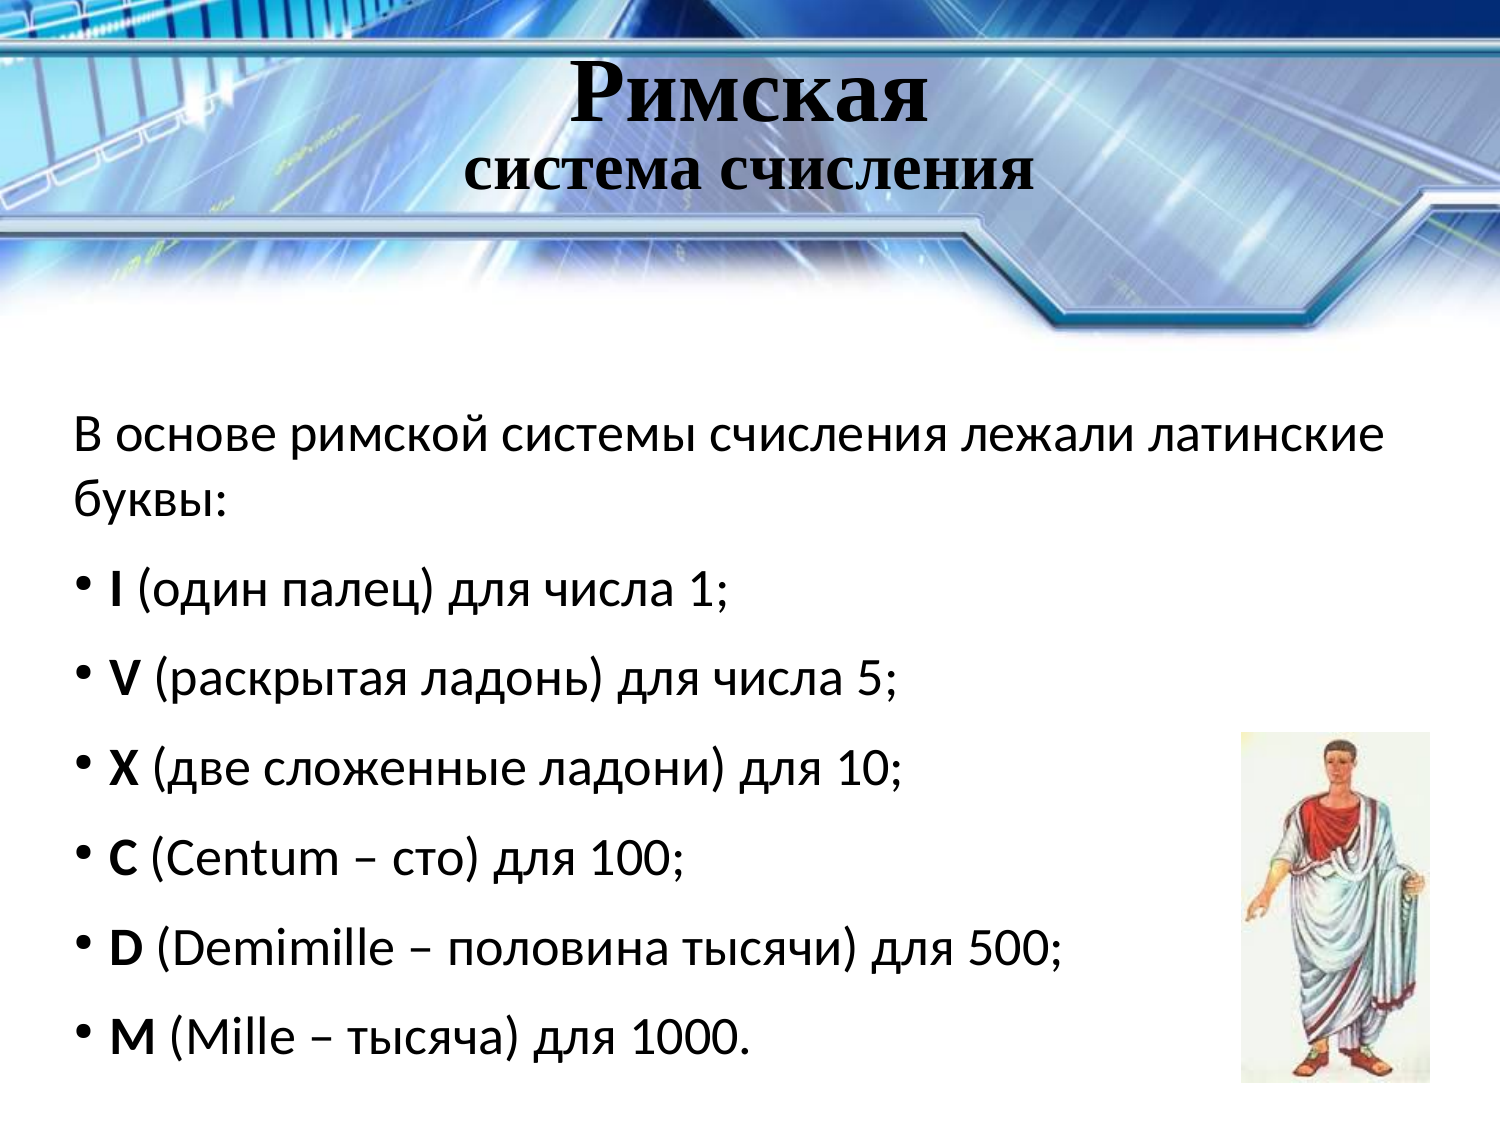

# Римская система счисления
В основе римской системы счисления лежали латинские буквы:
I (один палец) для числа 1;
V (раскрытая ладонь) для числа 5;
X (две сложенные ладони) для 10;
С (Сentum – сто) для 100;
D (Demimille – половина тысячи) для 500;
М (Мille – тысяча) для 1000.